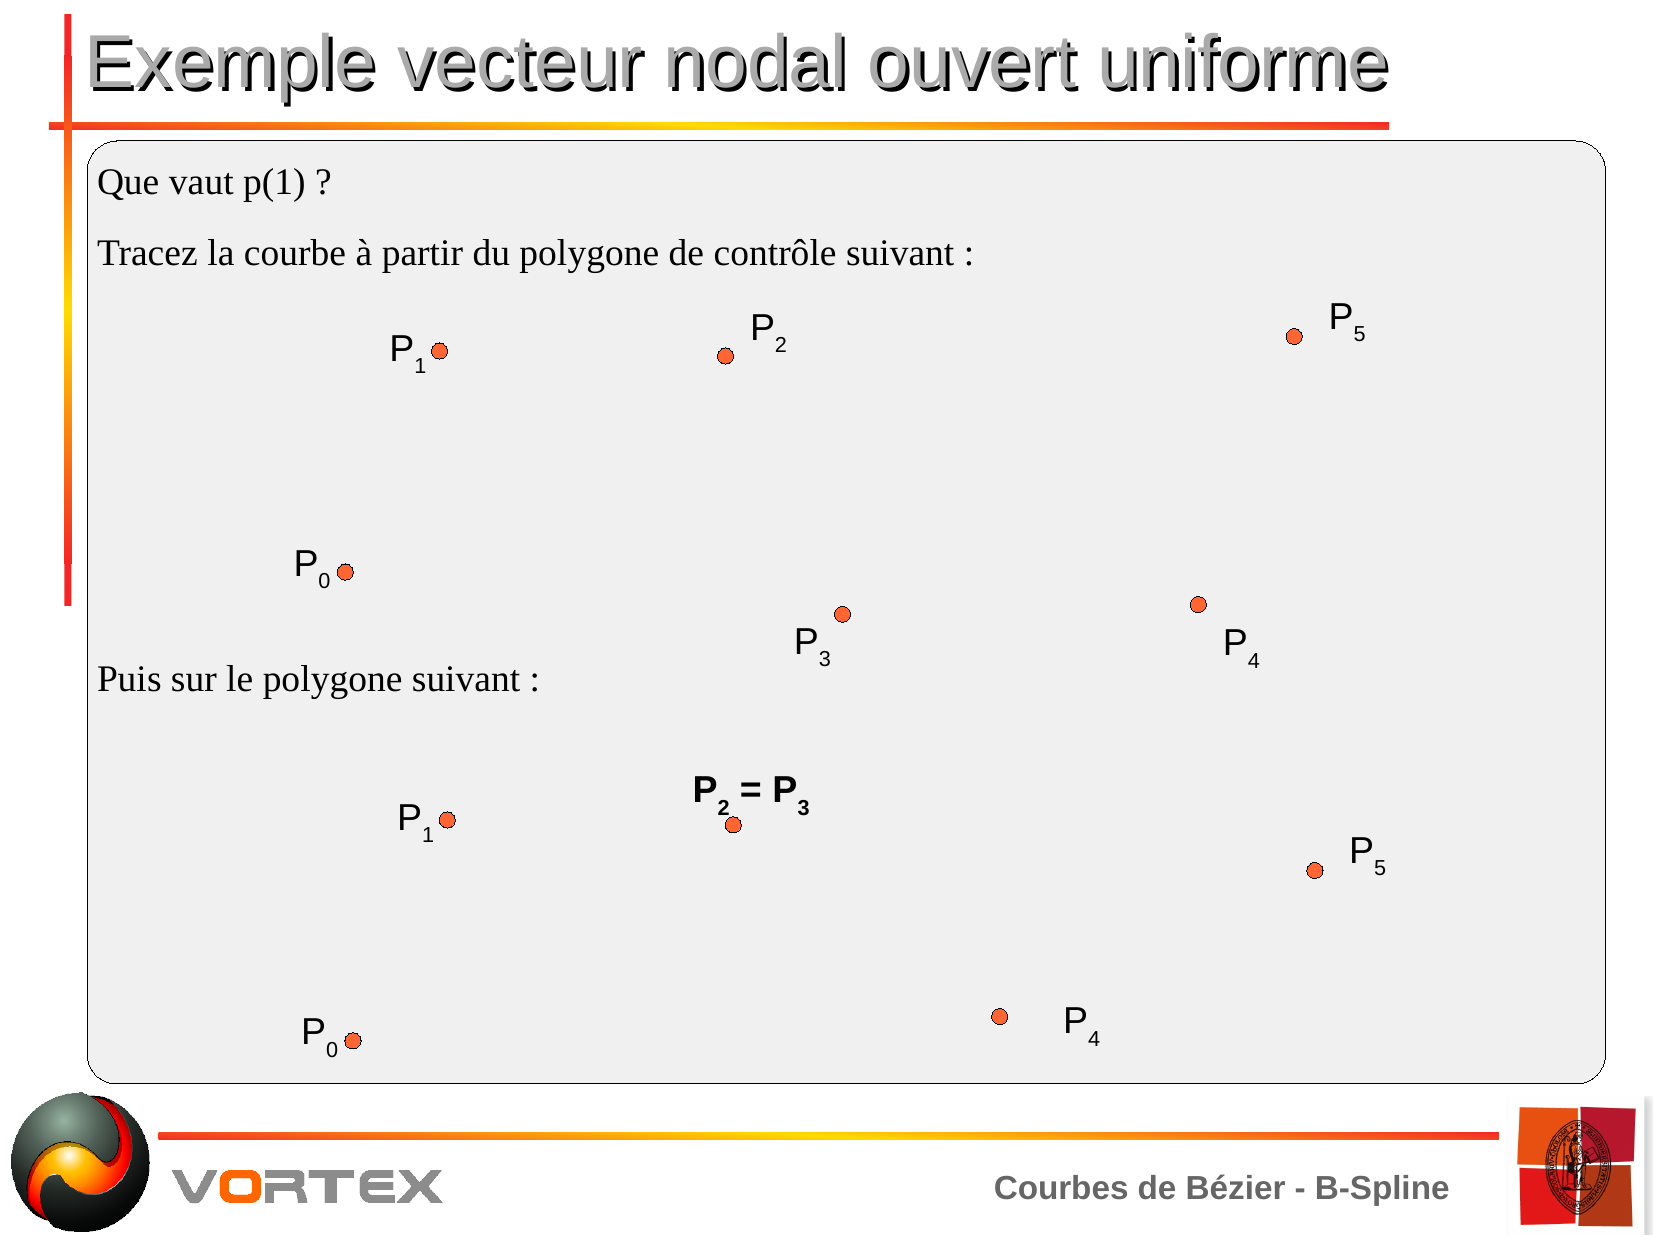

# Exemple vecteur nodal ouvert uniforme
Que vaut p(1) ?
Tracez la courbe à partir du polygone de contrôle suivant :
Puis sur le polygone suivant :
P5
P2
P1
P0
P3
P4
P2 = P3
P1
P5
P4
P0